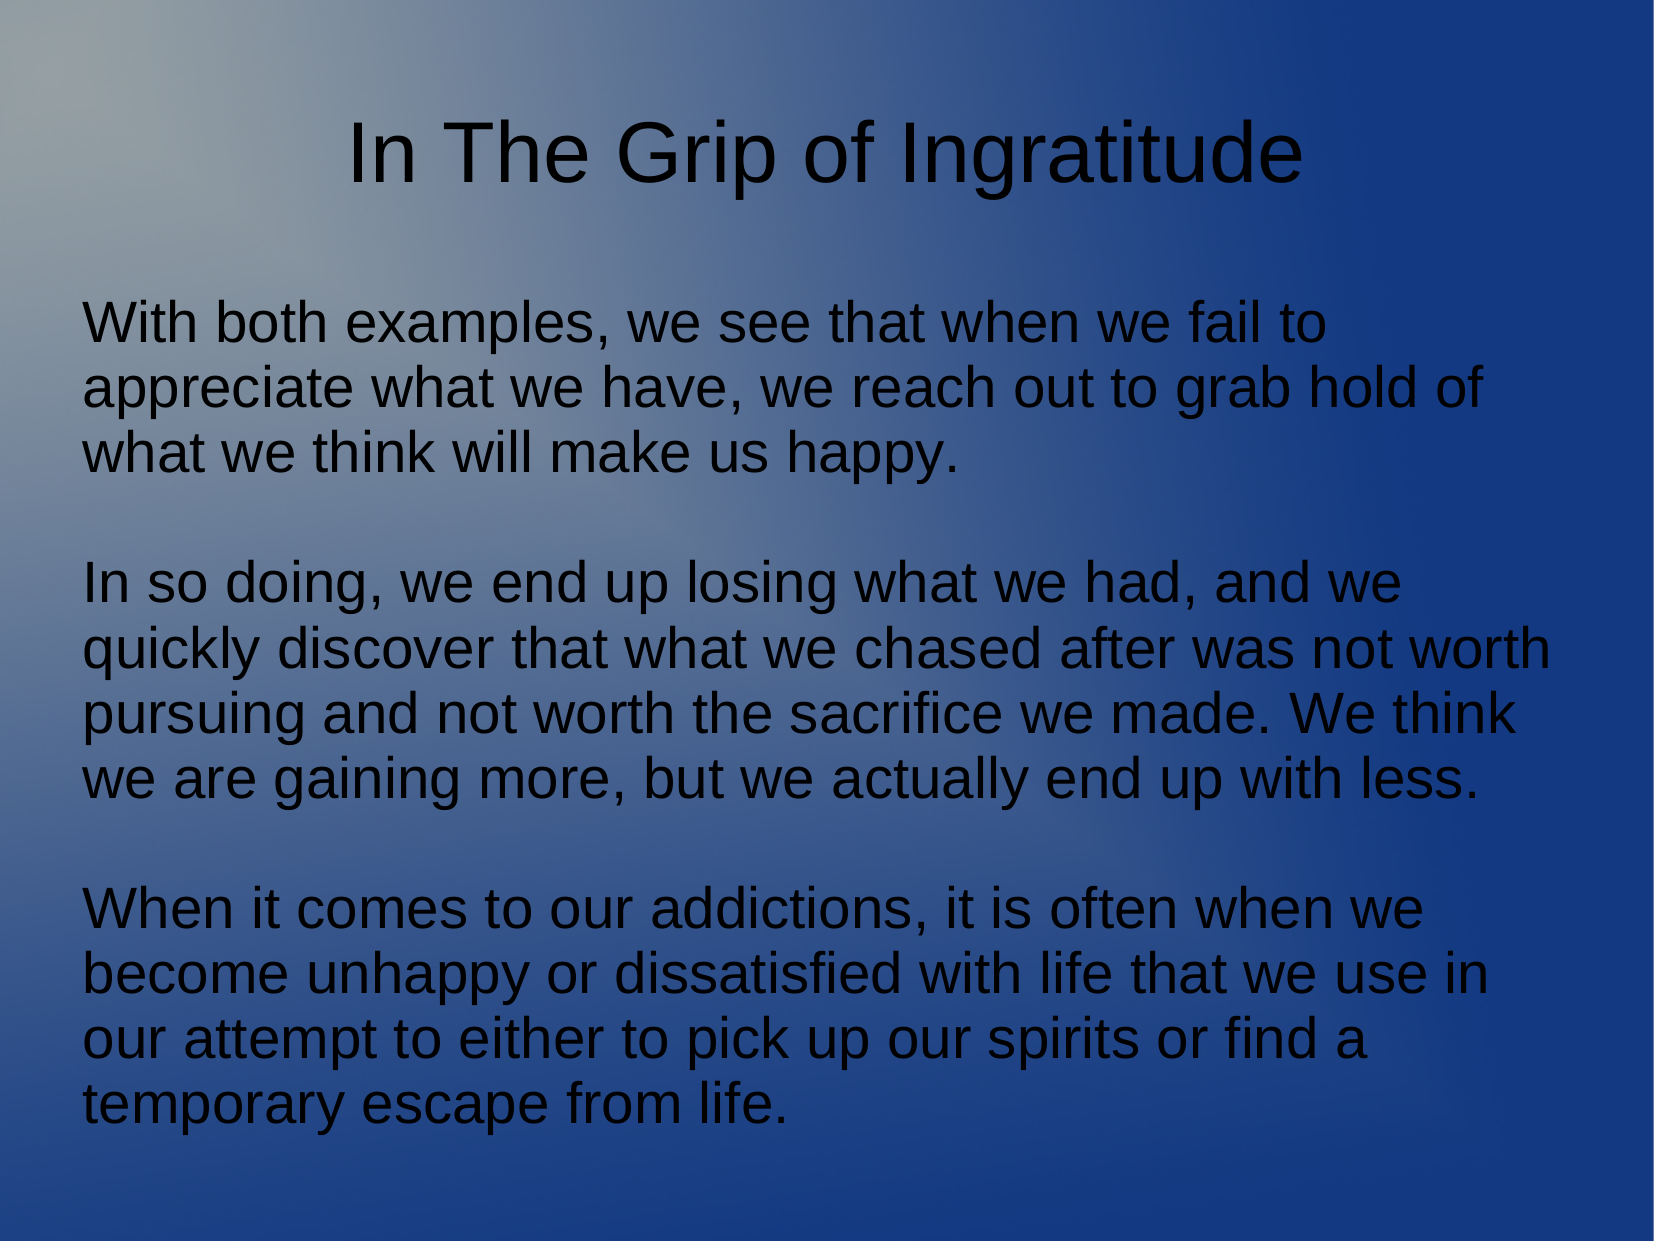

# In The Grip of Ingratitude
With both examples, we see that when we fail to appreciate what we have, we reach out to grab hold of what we think will make us happy.
In so doing, we end up losing what we had, and we quickly discover that what we chased after was not worth pursuing and not worth the sacrifice we made. We think we are gaining more, but we actually end up with less.
When it comes to our addictions, it is often when we become unhappy or dissatisfied with life that we use in our attempt to either to pick up our spirits or find a temporary escape from life.